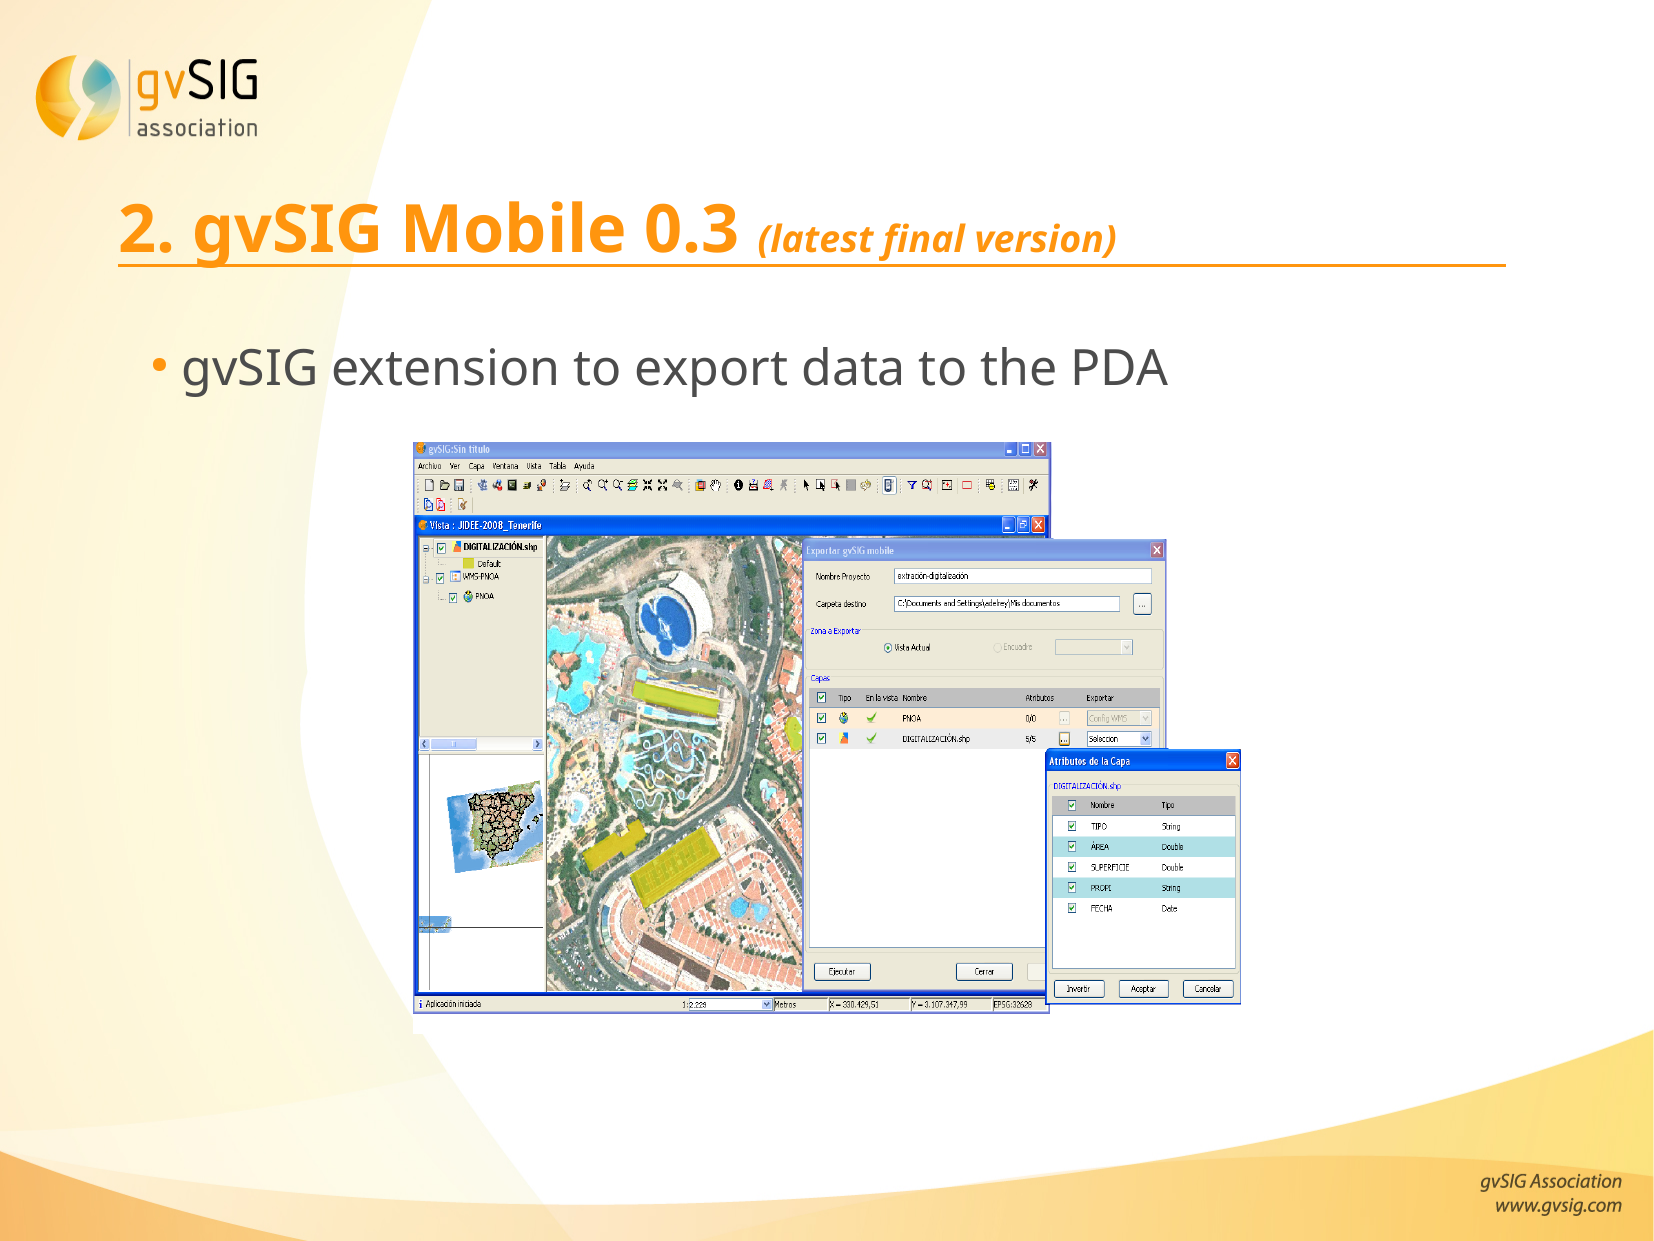

# 2. gvSIG Mobile 0.3 (latest final version)
 gvSIG extension to export data to the PDA